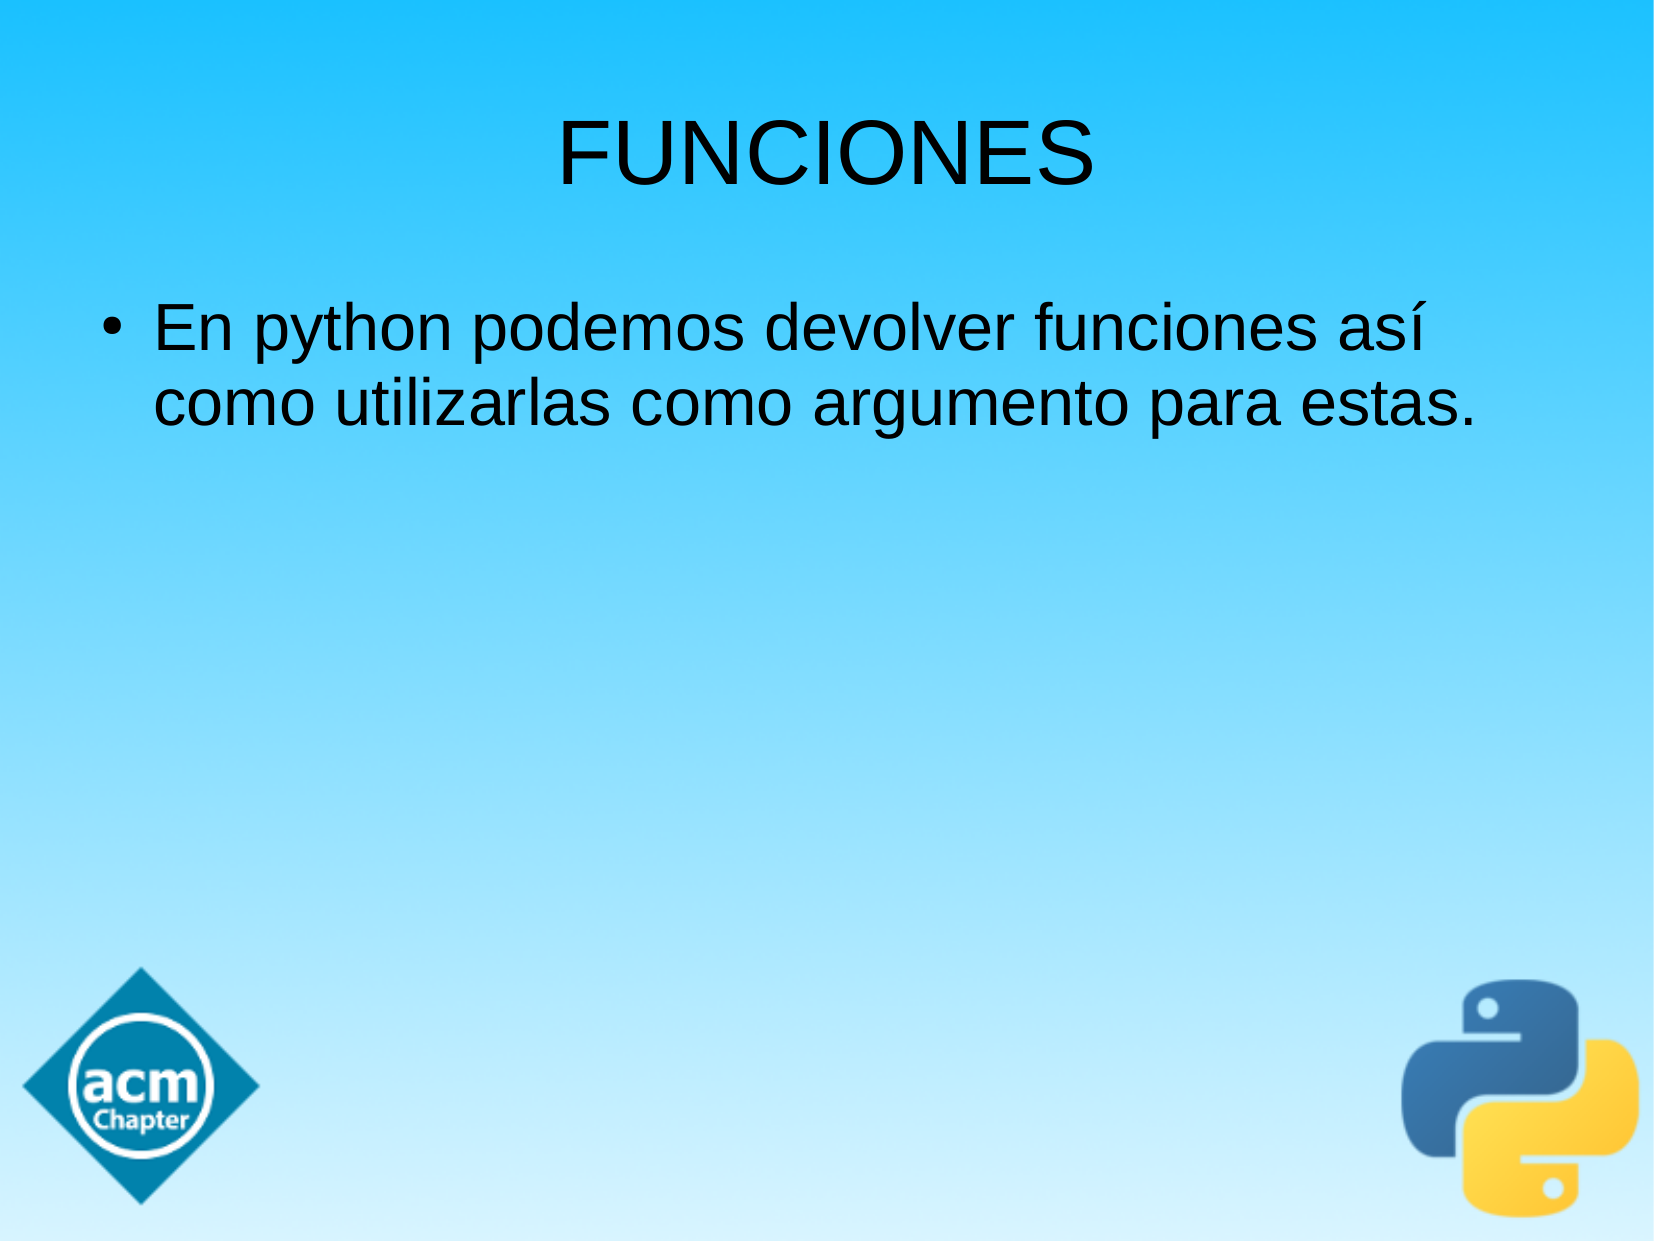

# FUNCIONES
En python podemos devolver funciones así como utilizarlas como argumento para estas.